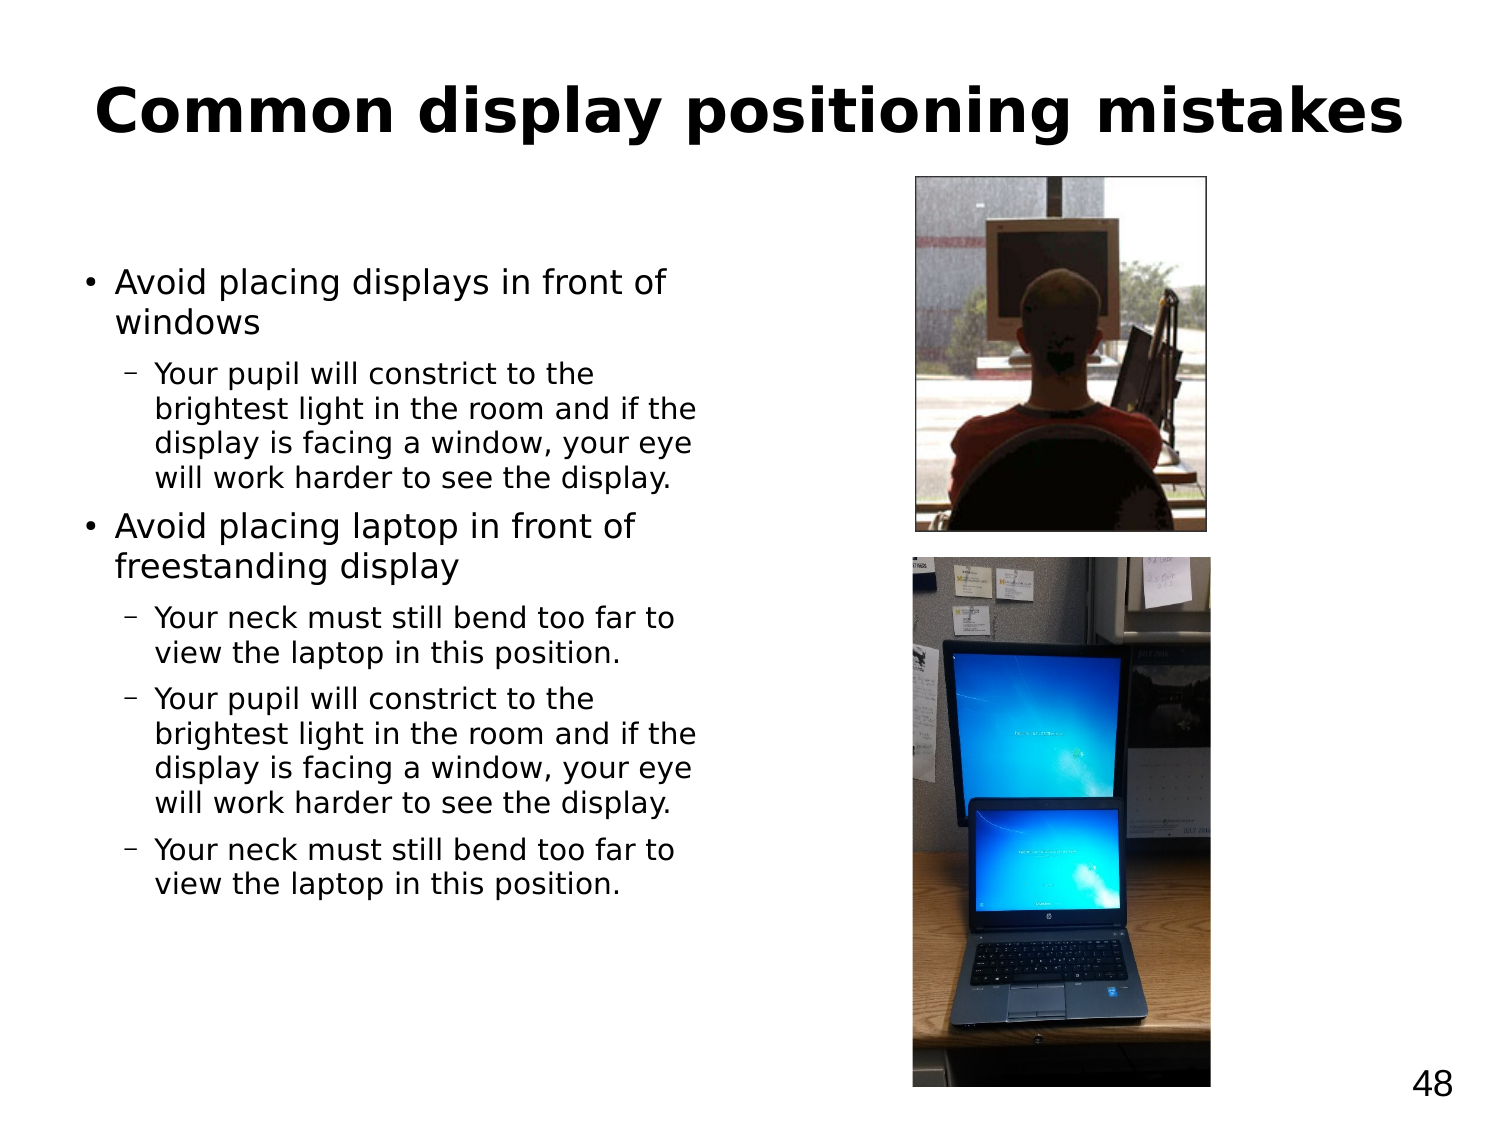

# Common display positioning mistakes
Avoid placing displays in front of windows
Your pupil will constrict to the brightest light in the room and if the display is facing a window, your eye will work harder to see the display.
Avoid placing laptop in front of freestanding display
Your neck must still bend too far to view the laptop in this position.
Your pupil will constrict to the brightest light in the room and if the display is facing a window, your eye will work harder to see the display.
Your neck must still bend too far to view the laptop in this position.